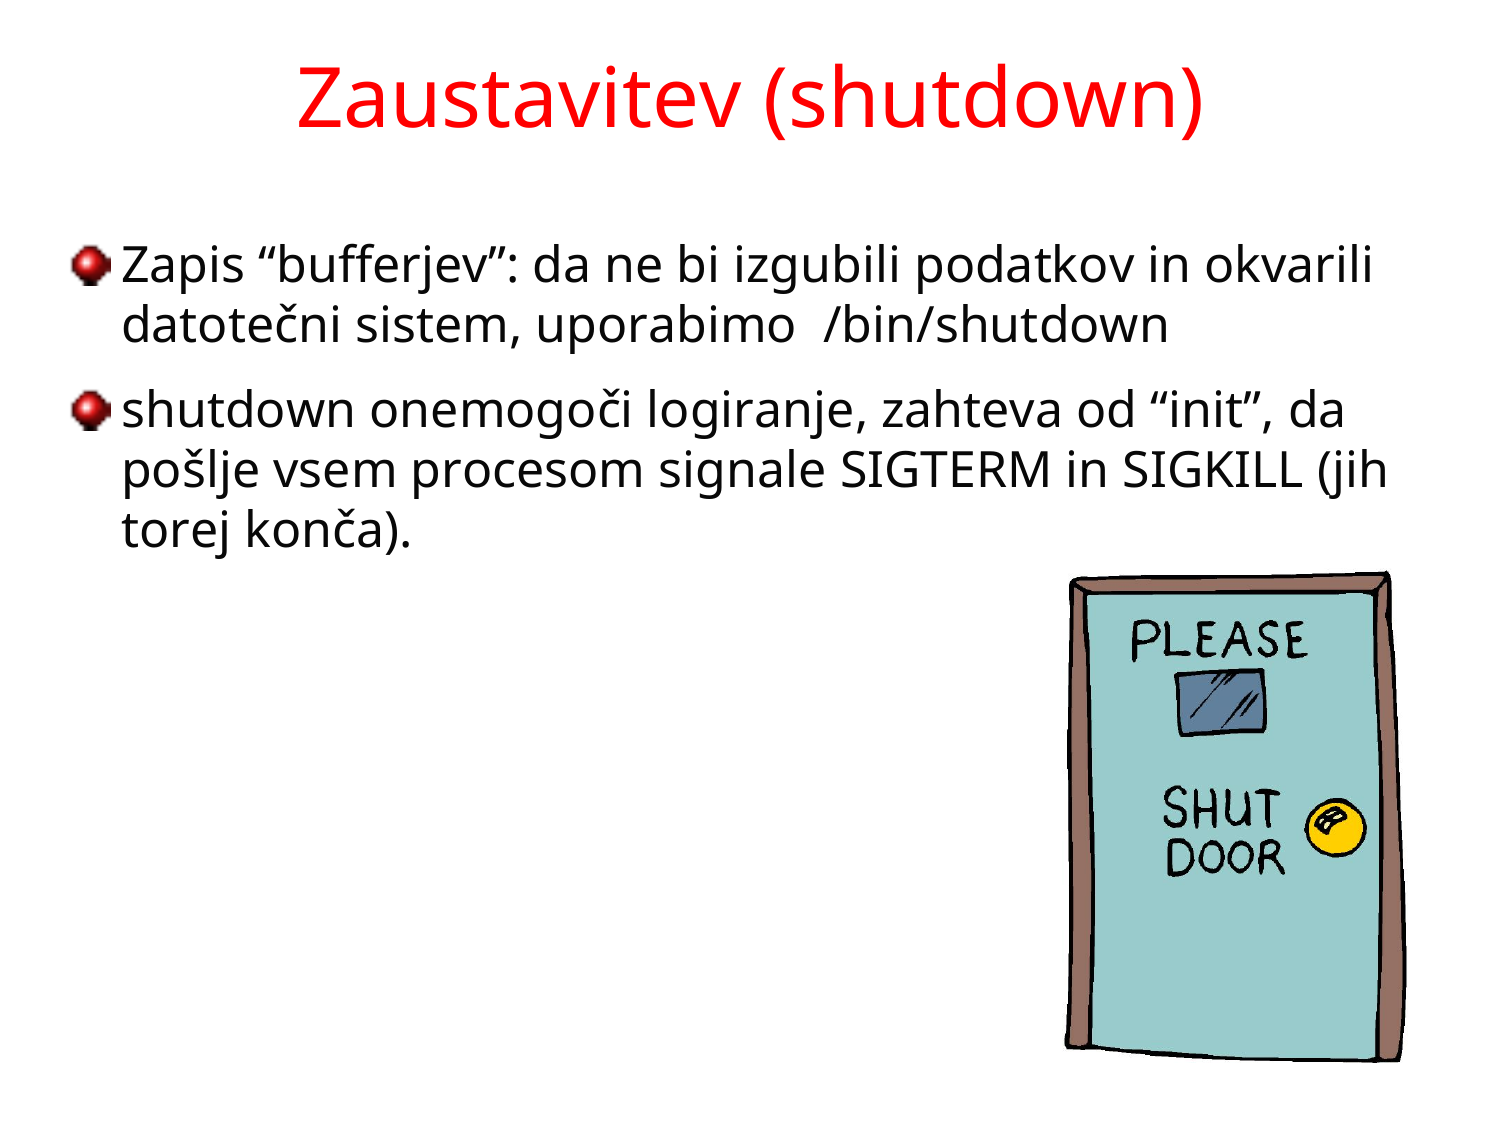

# Zaustavitev (shutdown)
Zapis “bufferjev”: da ne bi izgubili podatkov in okvarili datotečni sistem, uporabimo /bin/shutdown
shutdown onemogoči logiranje, zahteva od “init”, da pošlje vsem procesom signale SIGTERM in SIGKILL (jih torej konča).